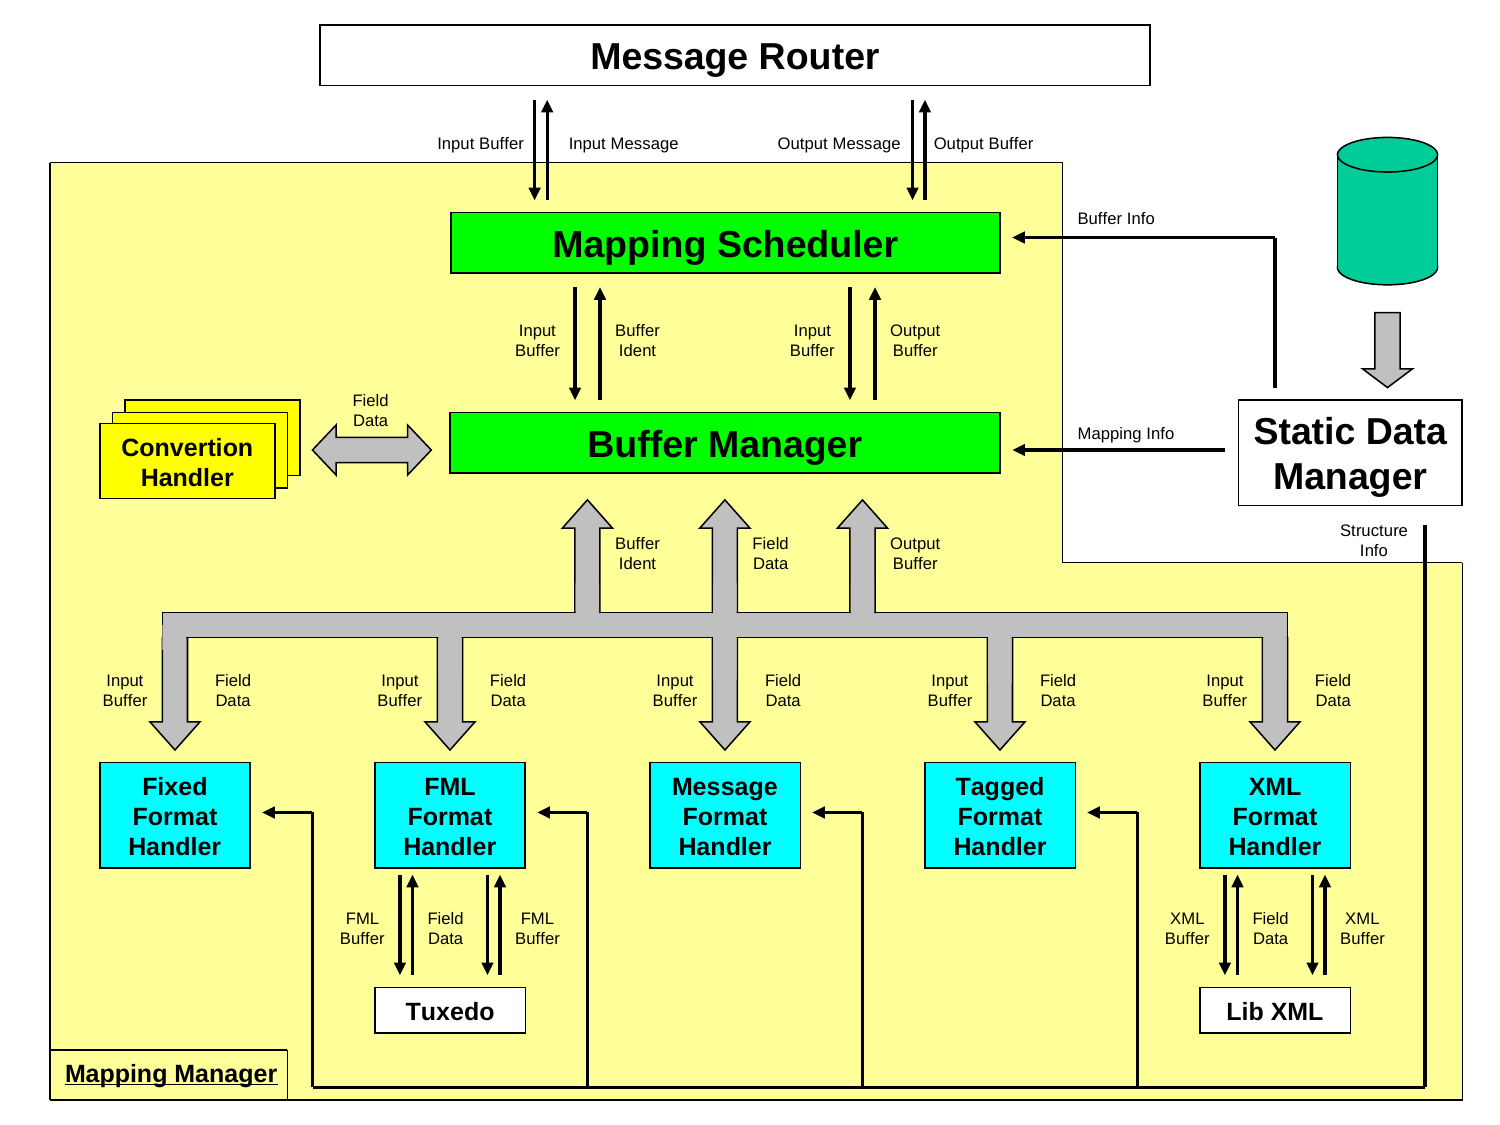

Message Router
Input Buffer
Input Message
Output Message
Output Buffer
Buffer Info
Mapping Scheduler
Input
Buffer
Buffer
Ident
Input
Buffer
Output
Buffer
Field
Data
Convertion
Handler
Static Data
Manager
Convertion
Handler
Buffer Manager
Mapping Info
Convertion
Handler
Structure
Info
Buffer
Ident
Field
Data
Output
Buffer
Input
Buffer
Field
Data
Input
Buffer
Field
Data
Input
Buffer
Field
Data
Input
Buffer
Field
Data
Input
Buffer
Field
Data
Fixed
Format
Handler
FML
Format
Handler
Message
Format
Handler
Tagged
Format
Handler
XML
Format
Handler
FML
Buffer
Field
Data
FML
Buffer
XML
Buffer
Field
Data
XML
Buffer
Tuxedo
Lib XML
Mapping Manager